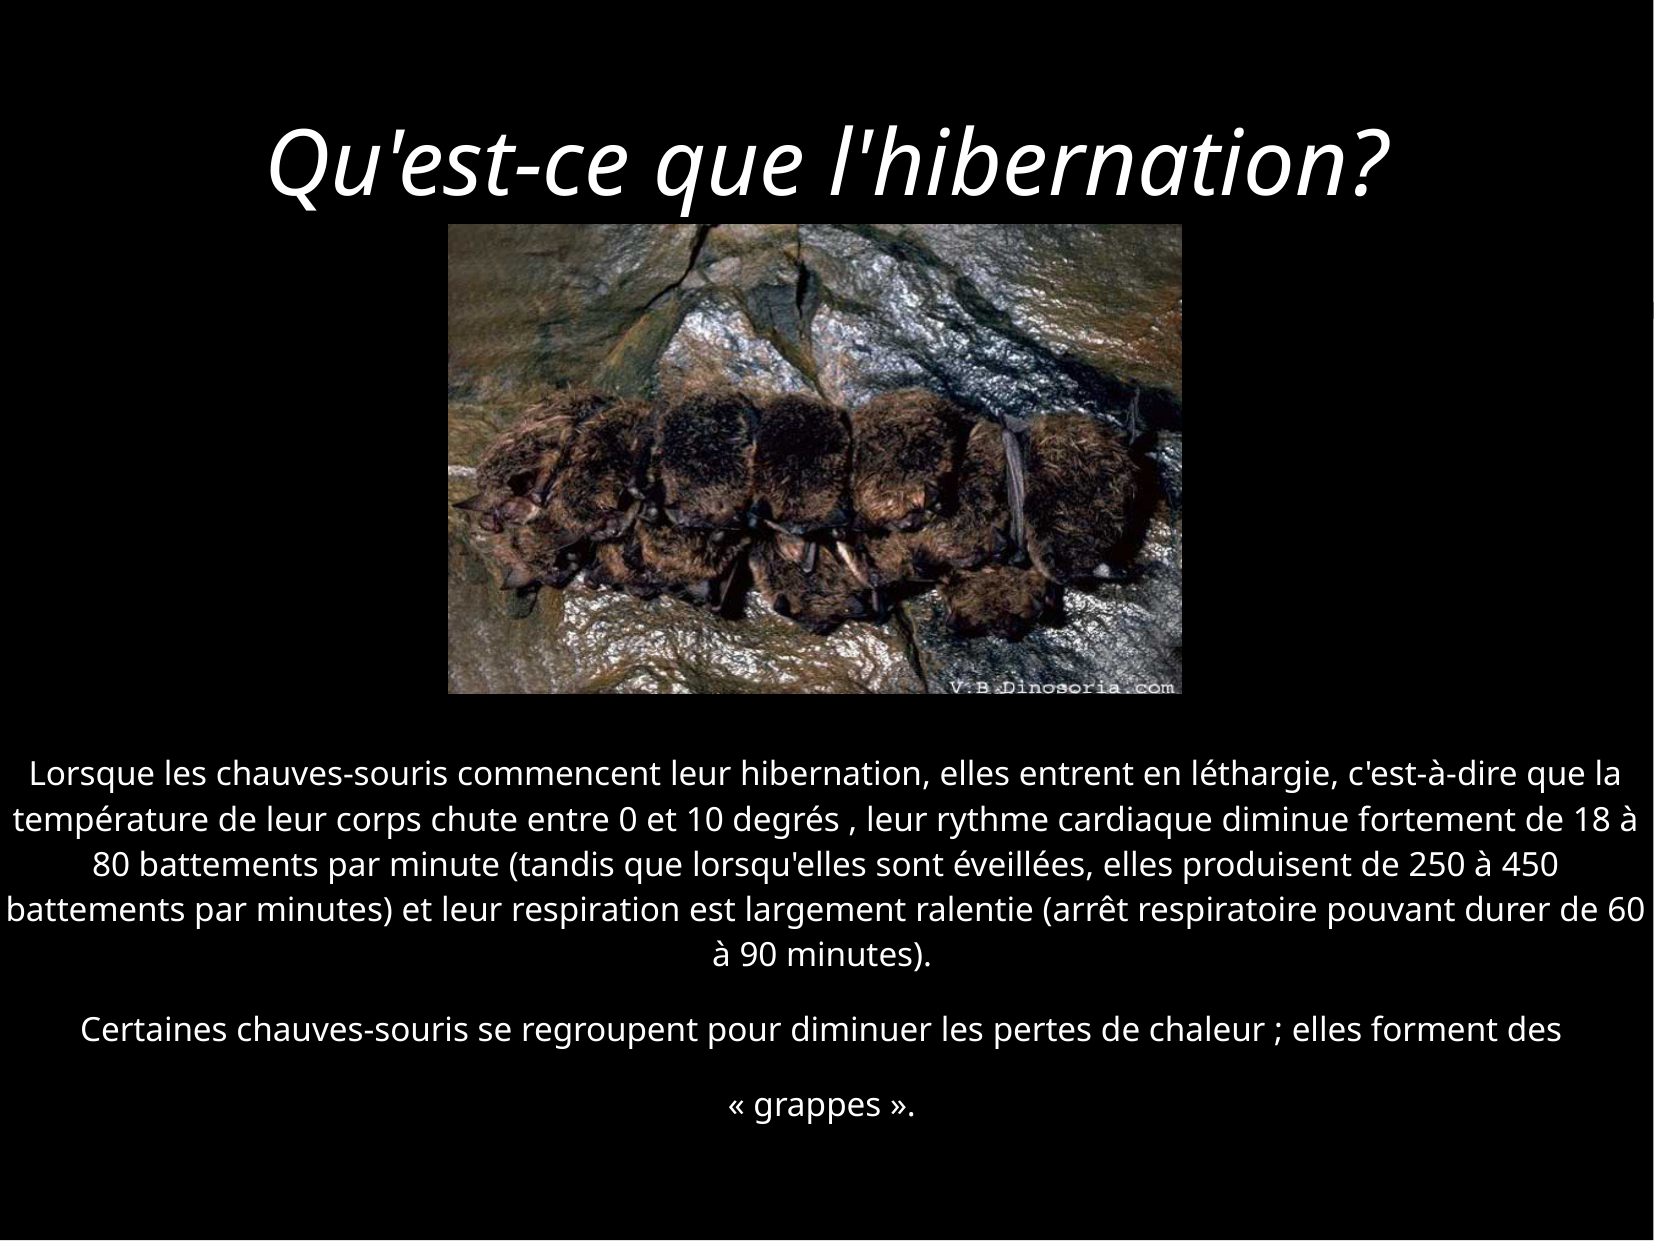

# Qu'est-ce que l'hibernation?
Lorsque les chauves-souris commencent leur hibernation, elles entrent en léthargie, c'est-à-dire que la température de leur corps chute entre 0 et 10 degrés , leur rythme cardiaque diminue fortement de 18 à 80 battements par minute (tandis que lorsqu'elles sont éveillées, elles produisent de 250 à 450 battements par minutes) et leur respiration est largement ralentie (arrêt respiratoire pouvant durer de 60 à 90 minutes).
Certaines chauves-souris se regroupent pour diminuer les pertes de chaleur ; elles forment des
« grappes ».